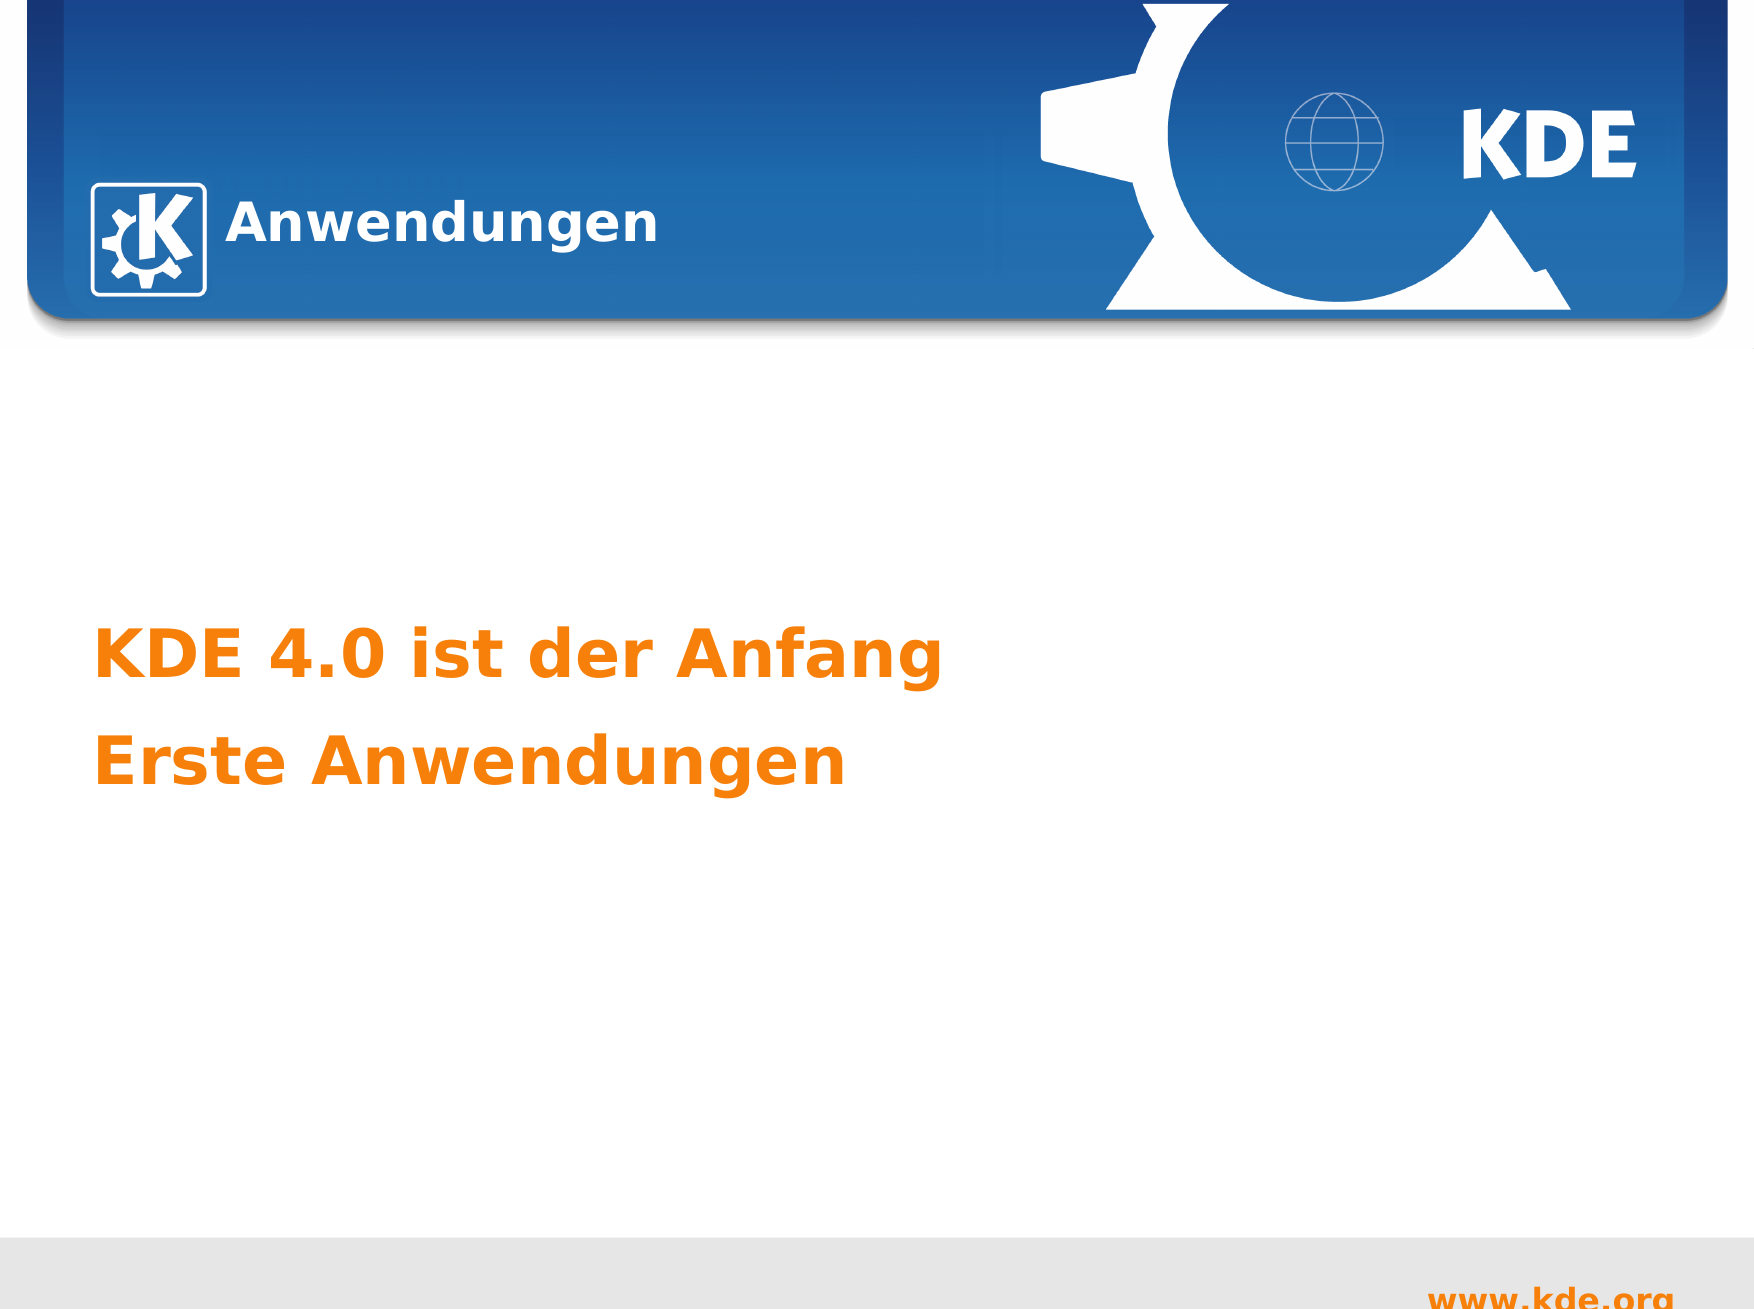

# Anwendungen
KDE 4.0 ist der Anfang
Erste Anwendungen